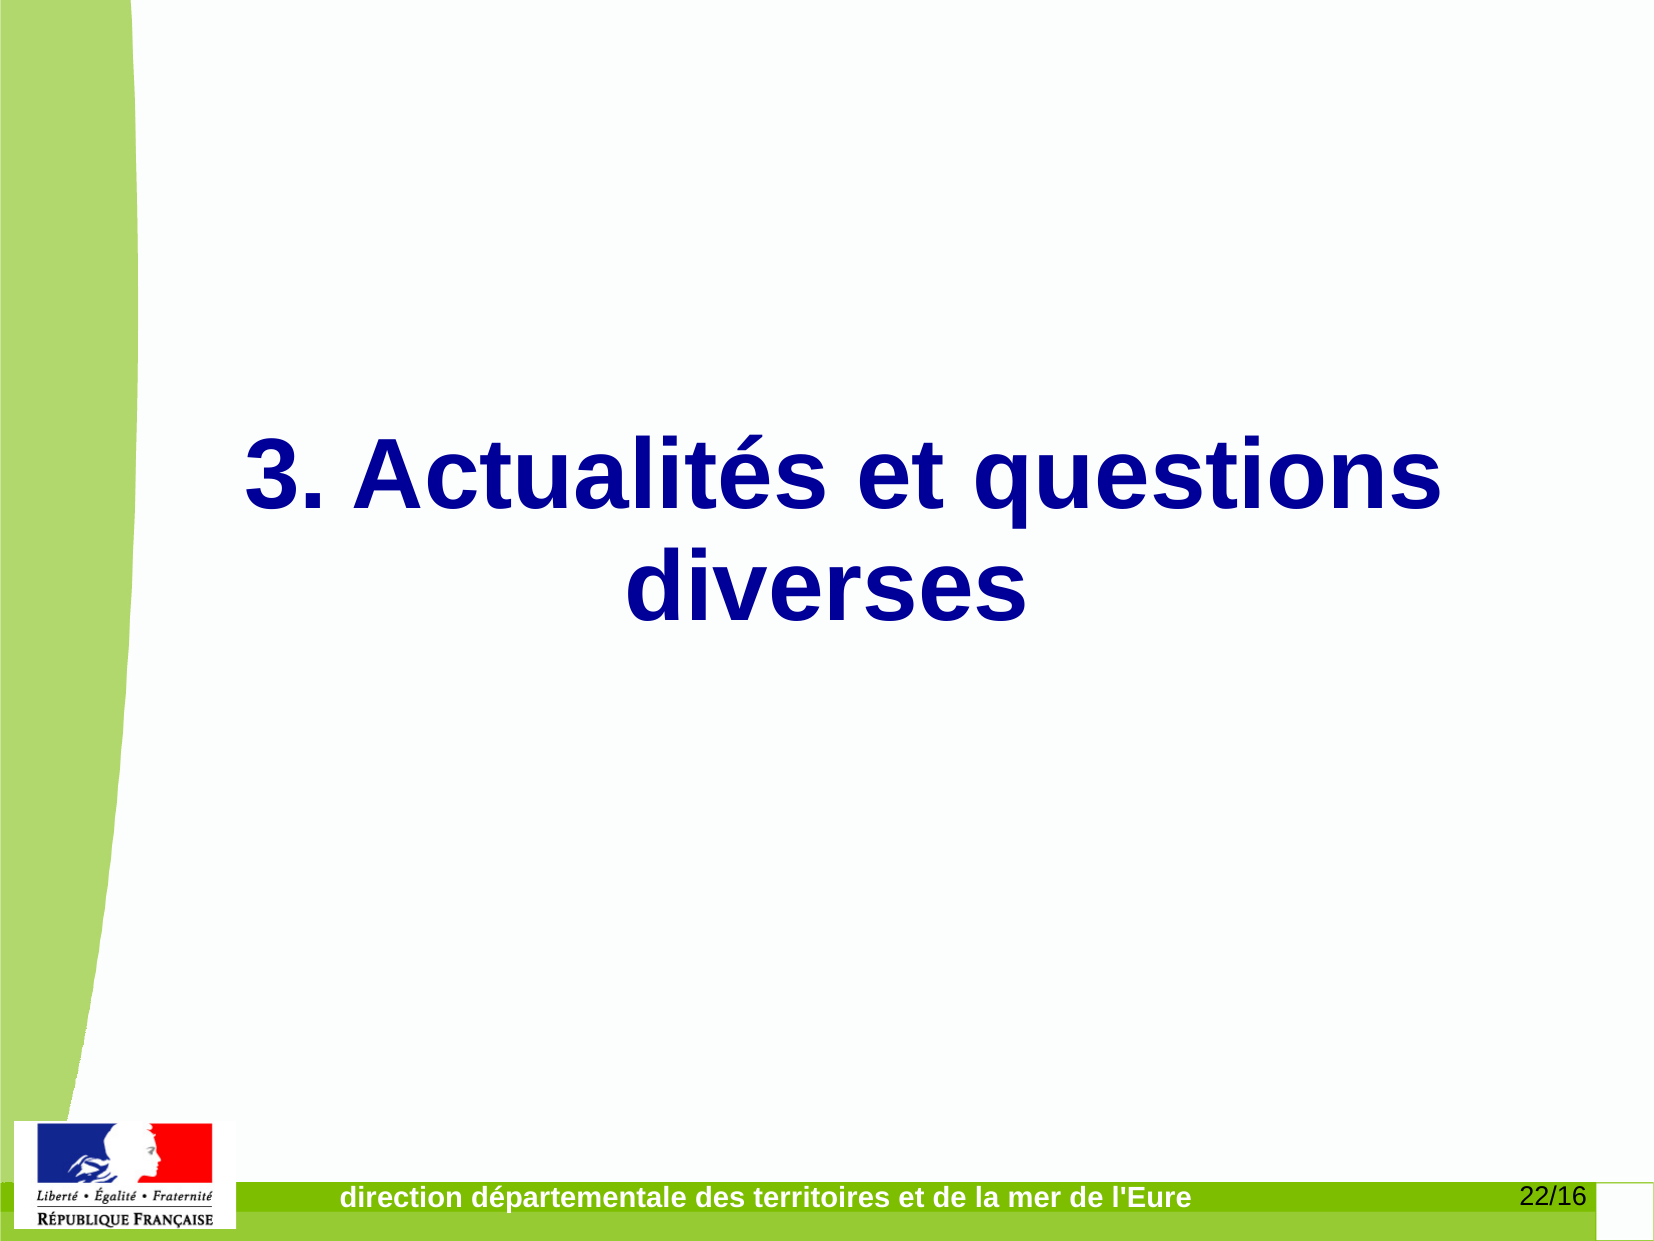

# 3. Actualités et questions diverses
22